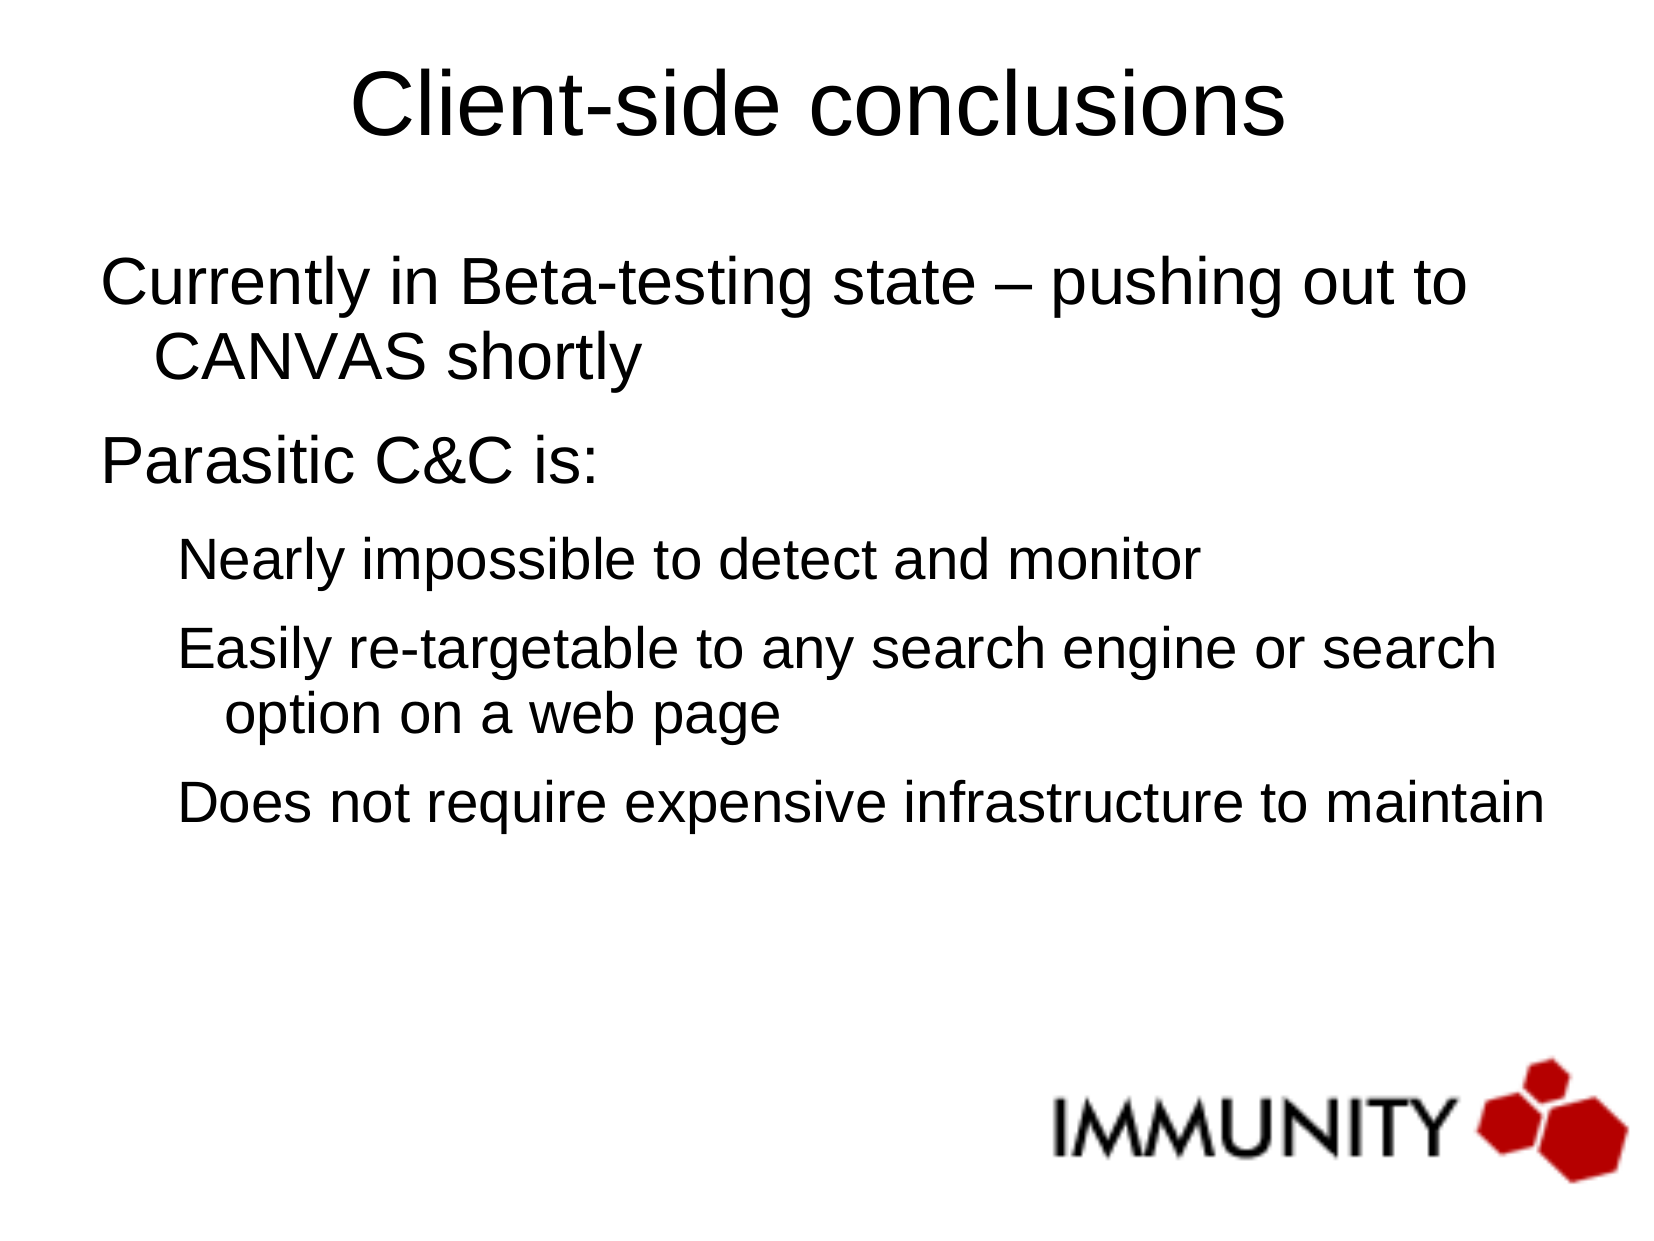

# Client-side conclusions
Currently in Beta-testing state – pushing out to CANVAS shortly
Parasitic C&C is:
Nearly impossible to detect and monitor
Easily re-targetable to any search engine or search option on a web page
Does not require expensive infrastructure to maintain